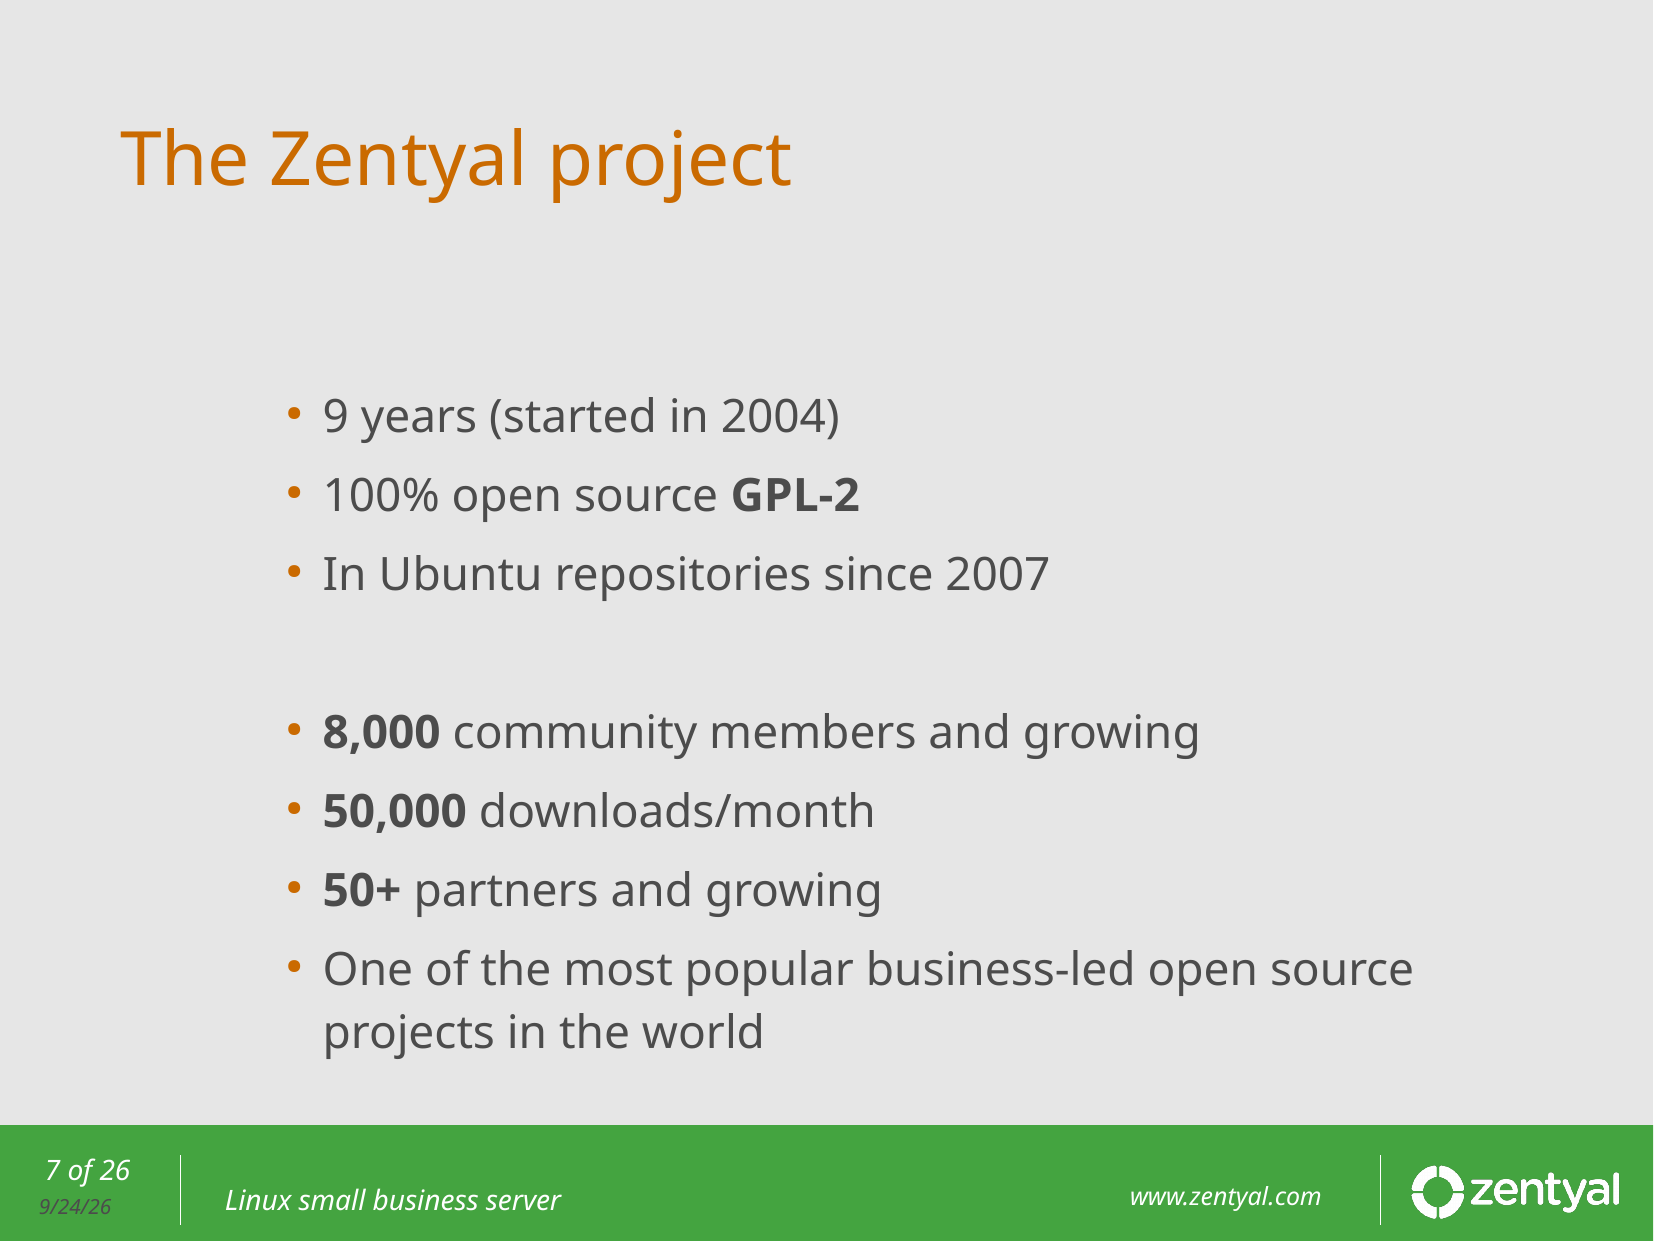

# The Zentyal project
9 years (started in 2004)
100% open source GPL-2
In Ubuntu repositories since 2007
8,000 community members and growing
50,000 downloads/month
50+ partners and growing
One of the most popular business-led open source projects in the world